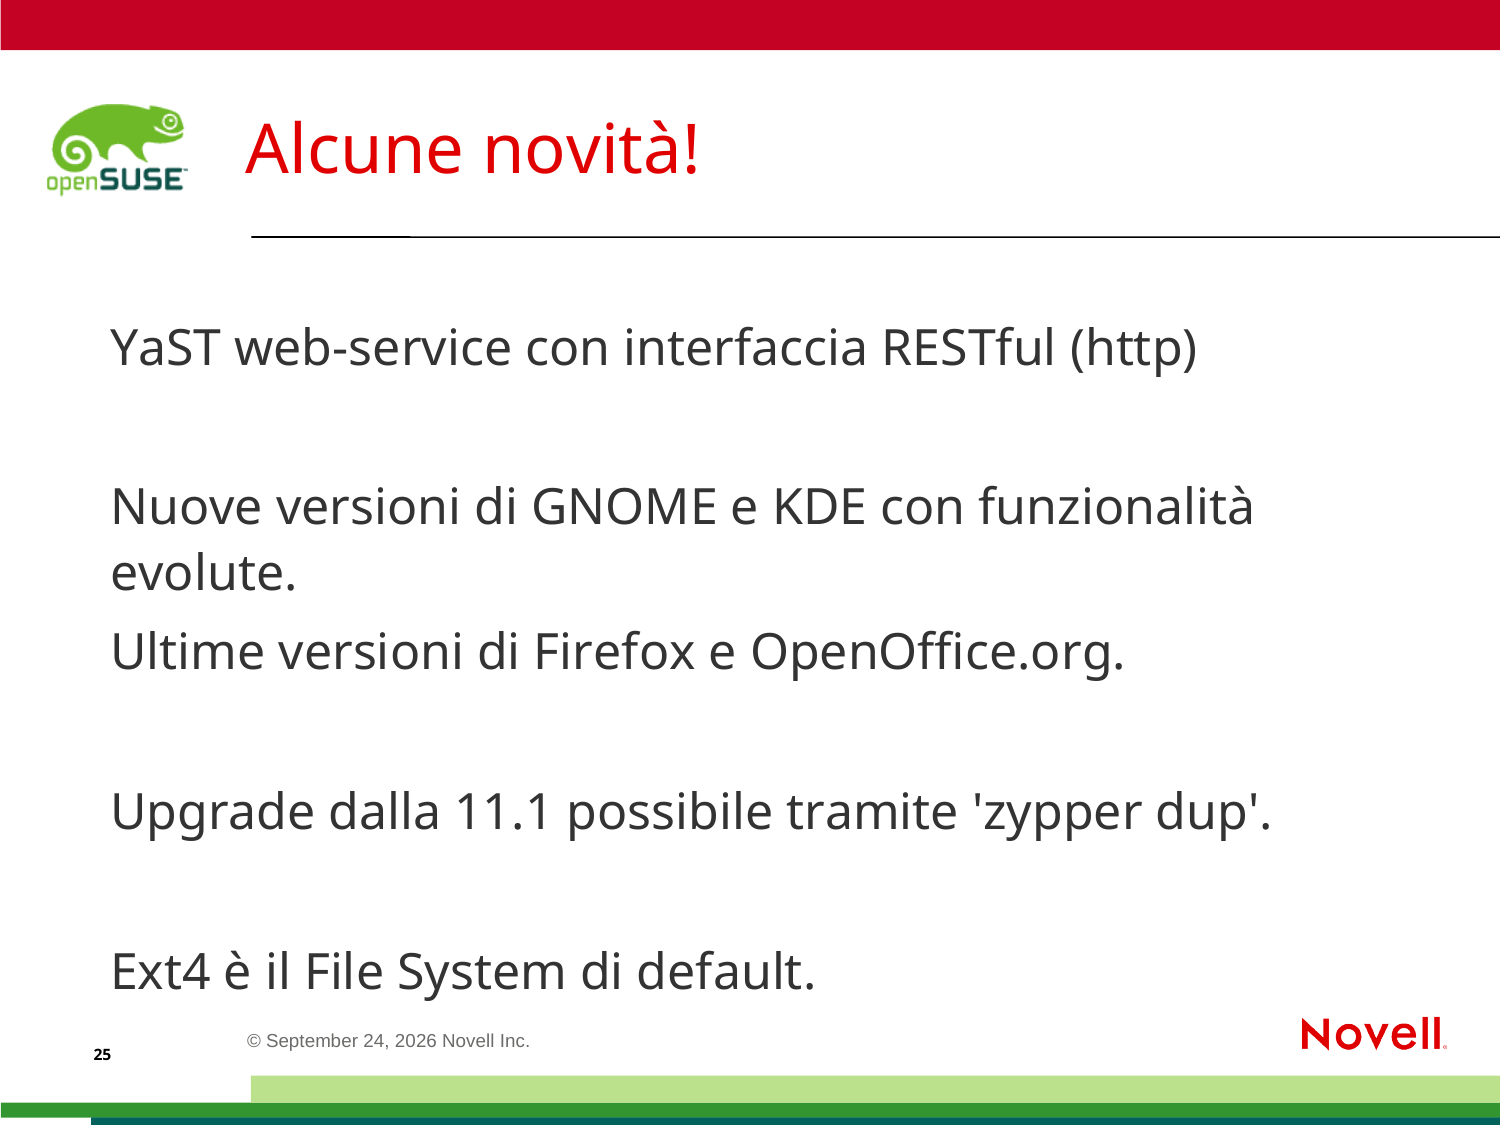

# Alcune novità!
YaST web-service con interfaccia RESTful (http)
Nuove versioni di GNOME e KDE con funzionalità evolute.
Ultime versioni di Firefox e OpenOffice.org.
Upgrade dalla 11.1 possibile tramite 'zypper dup'.
Ext4 è il File System di default.